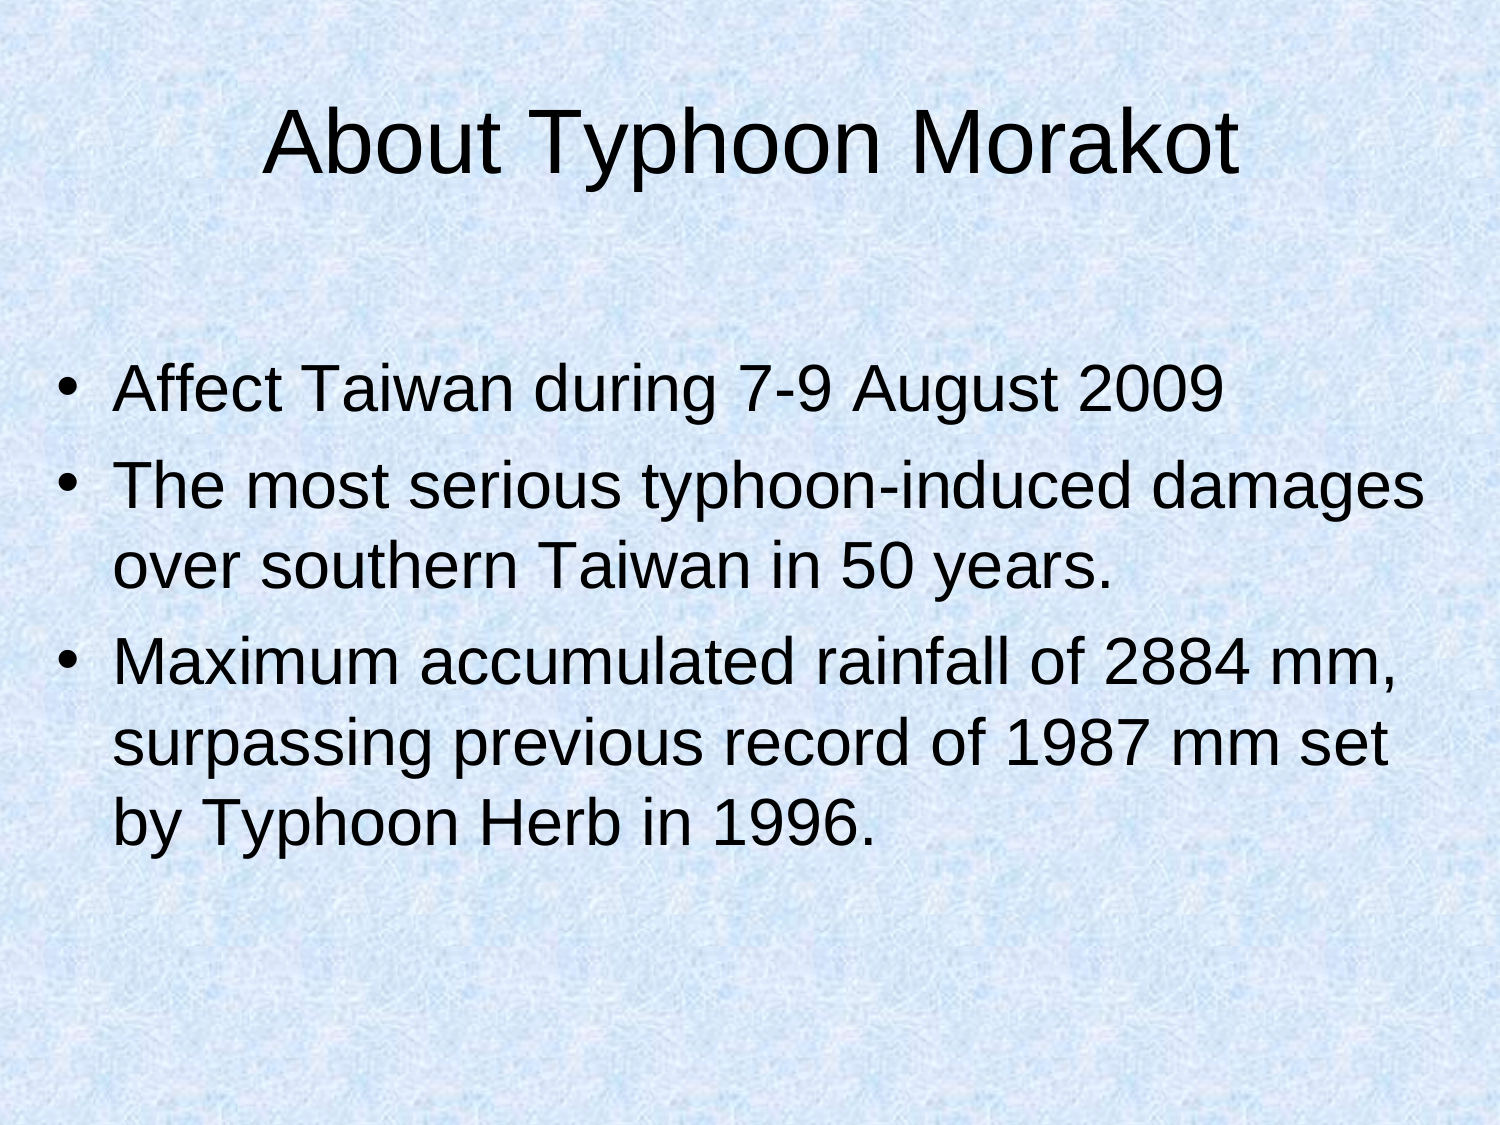

# About Typhoon Morakot
Affect Taiwan during 7-9 August 2009
The most serious typhoon-induced damages over southern Taiwan in 50 years.
Maximum accumulated rainfall of 2884 mm, surpassing previous record of 1987 mm set by Typhoon Herb in 1996.